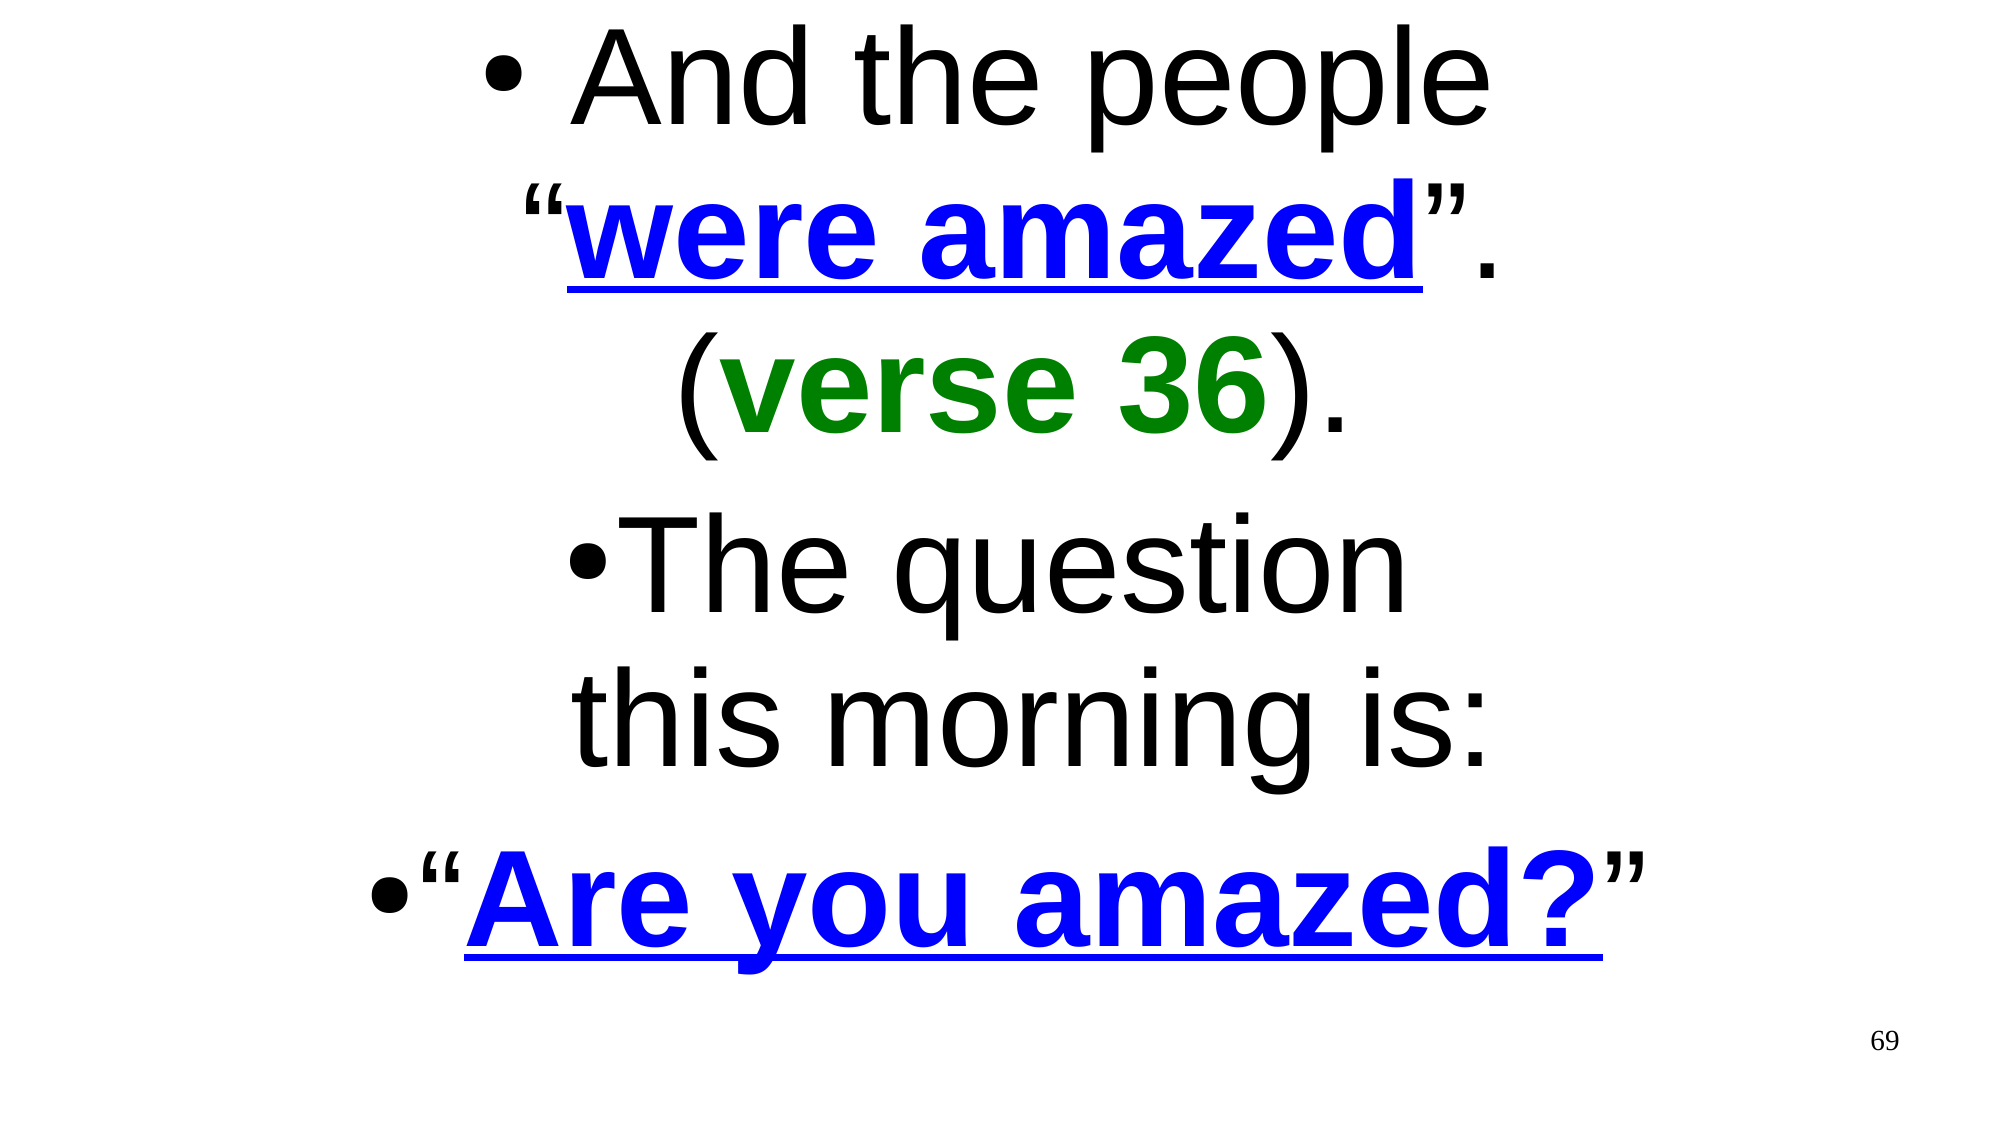

# And the people “were amazed”. (verse 36).
The question
this morning is:
“Are you amazed?”
69